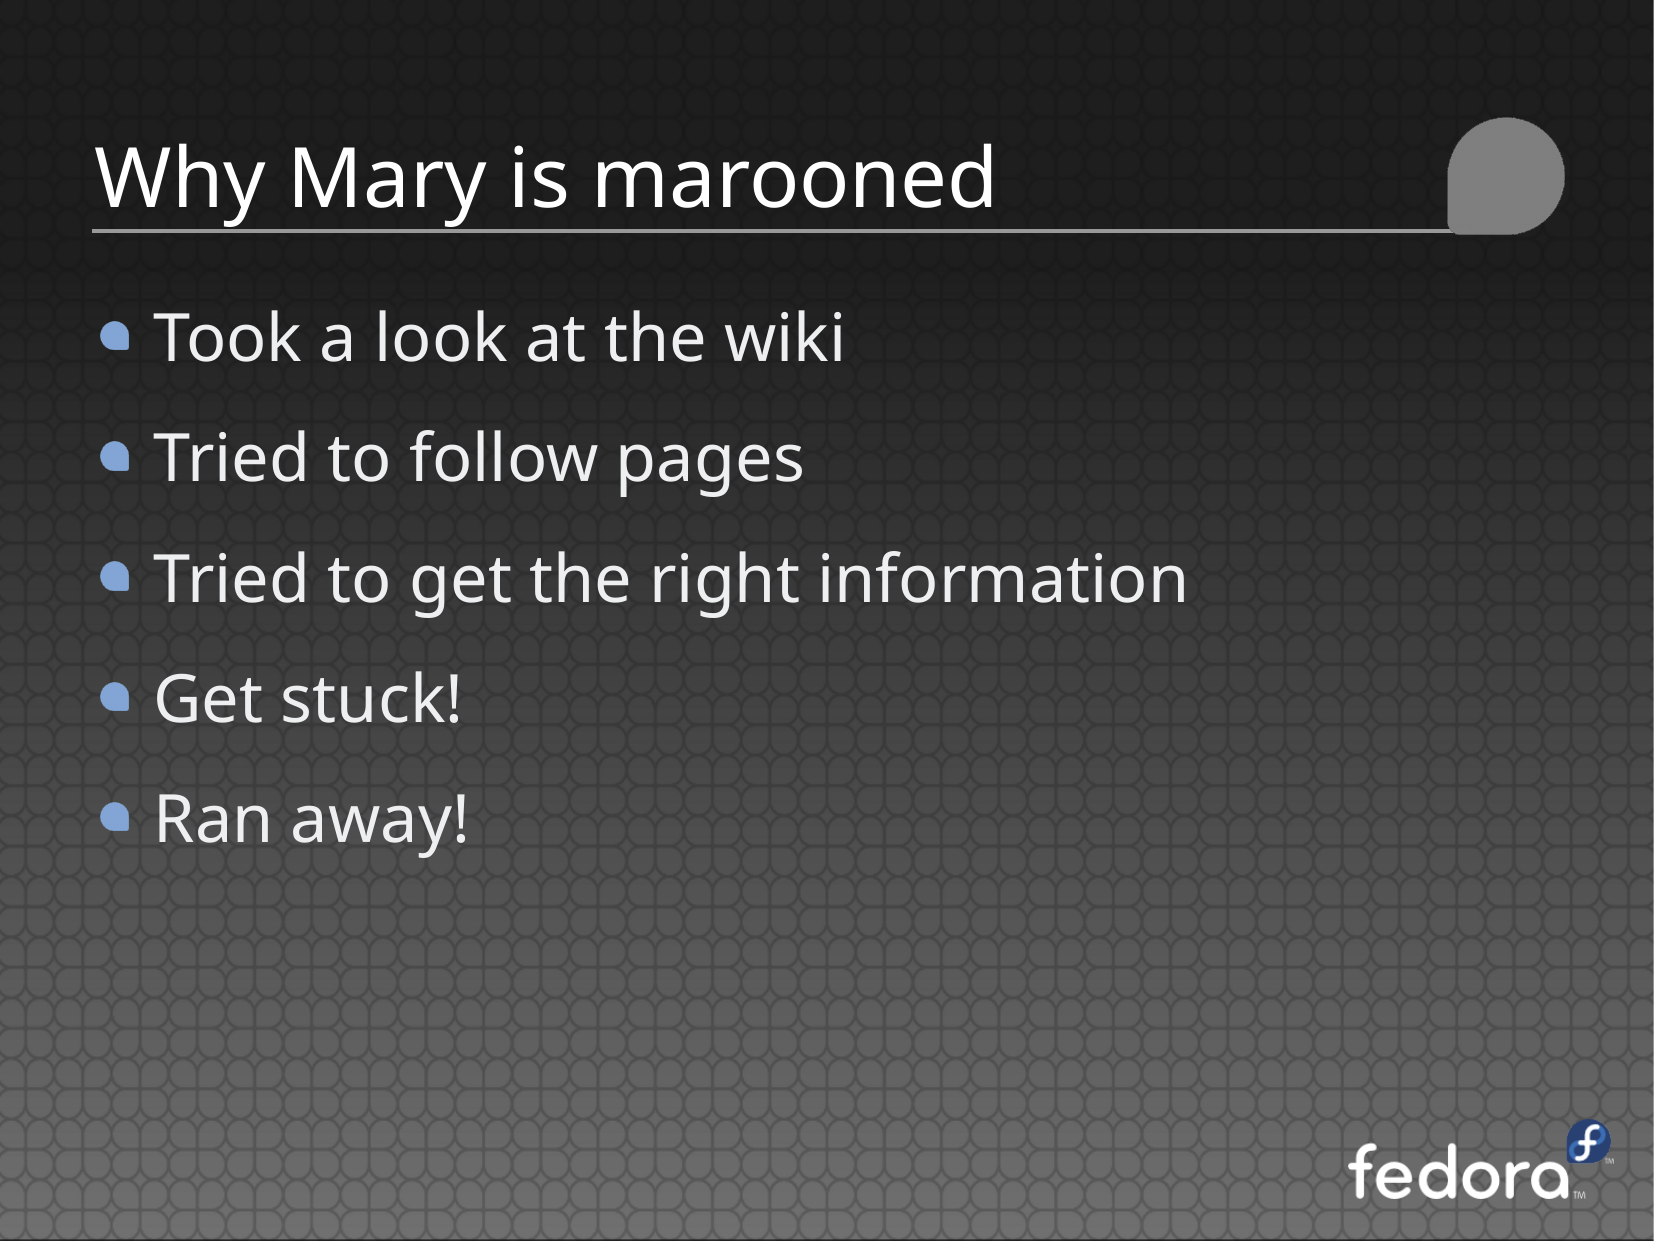

Why Mary is marooned
# Took a look at the wiki
Tried to follow pages
Tried to get the right information
Get stuck!
Ran away!